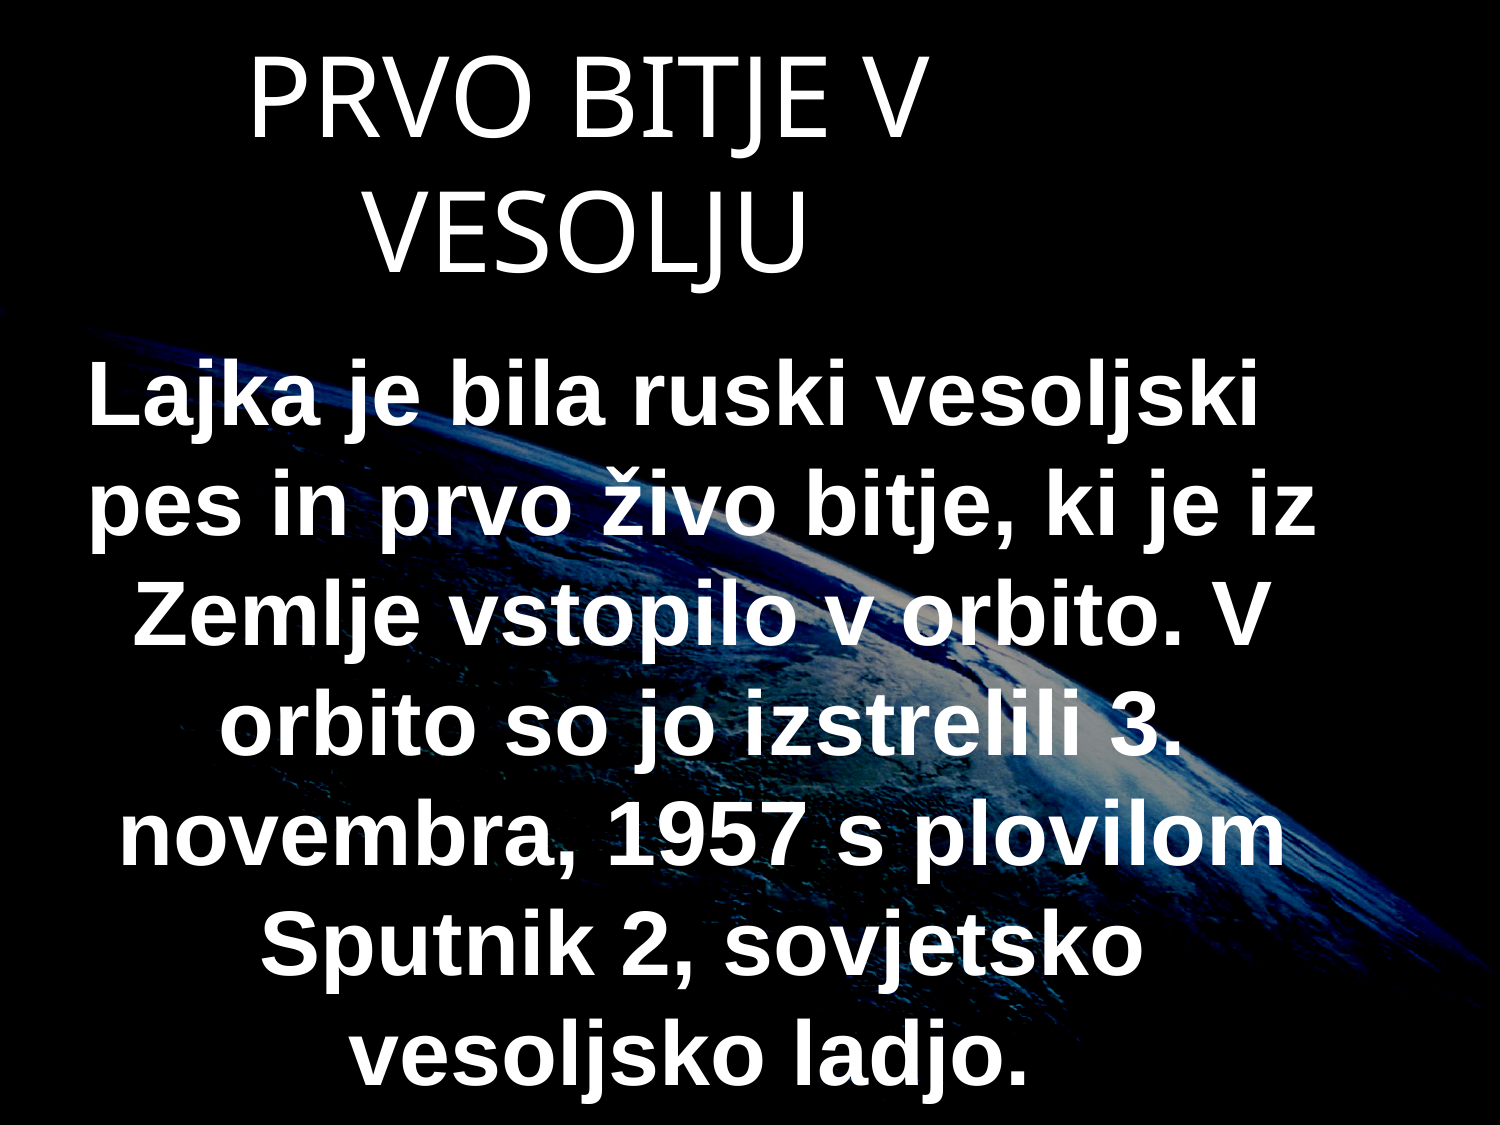

# PRVO BITJE V VESOLJU
Lajka je bila ruski vesoljski pes in prvo živo bitje, ki je iz Zemlje vstopilo v orbito. V orbito so jo izstrelili 3. novembra, 1957 s plovilom Sputnik 2, sovjetsko vesoljsko ladjo.